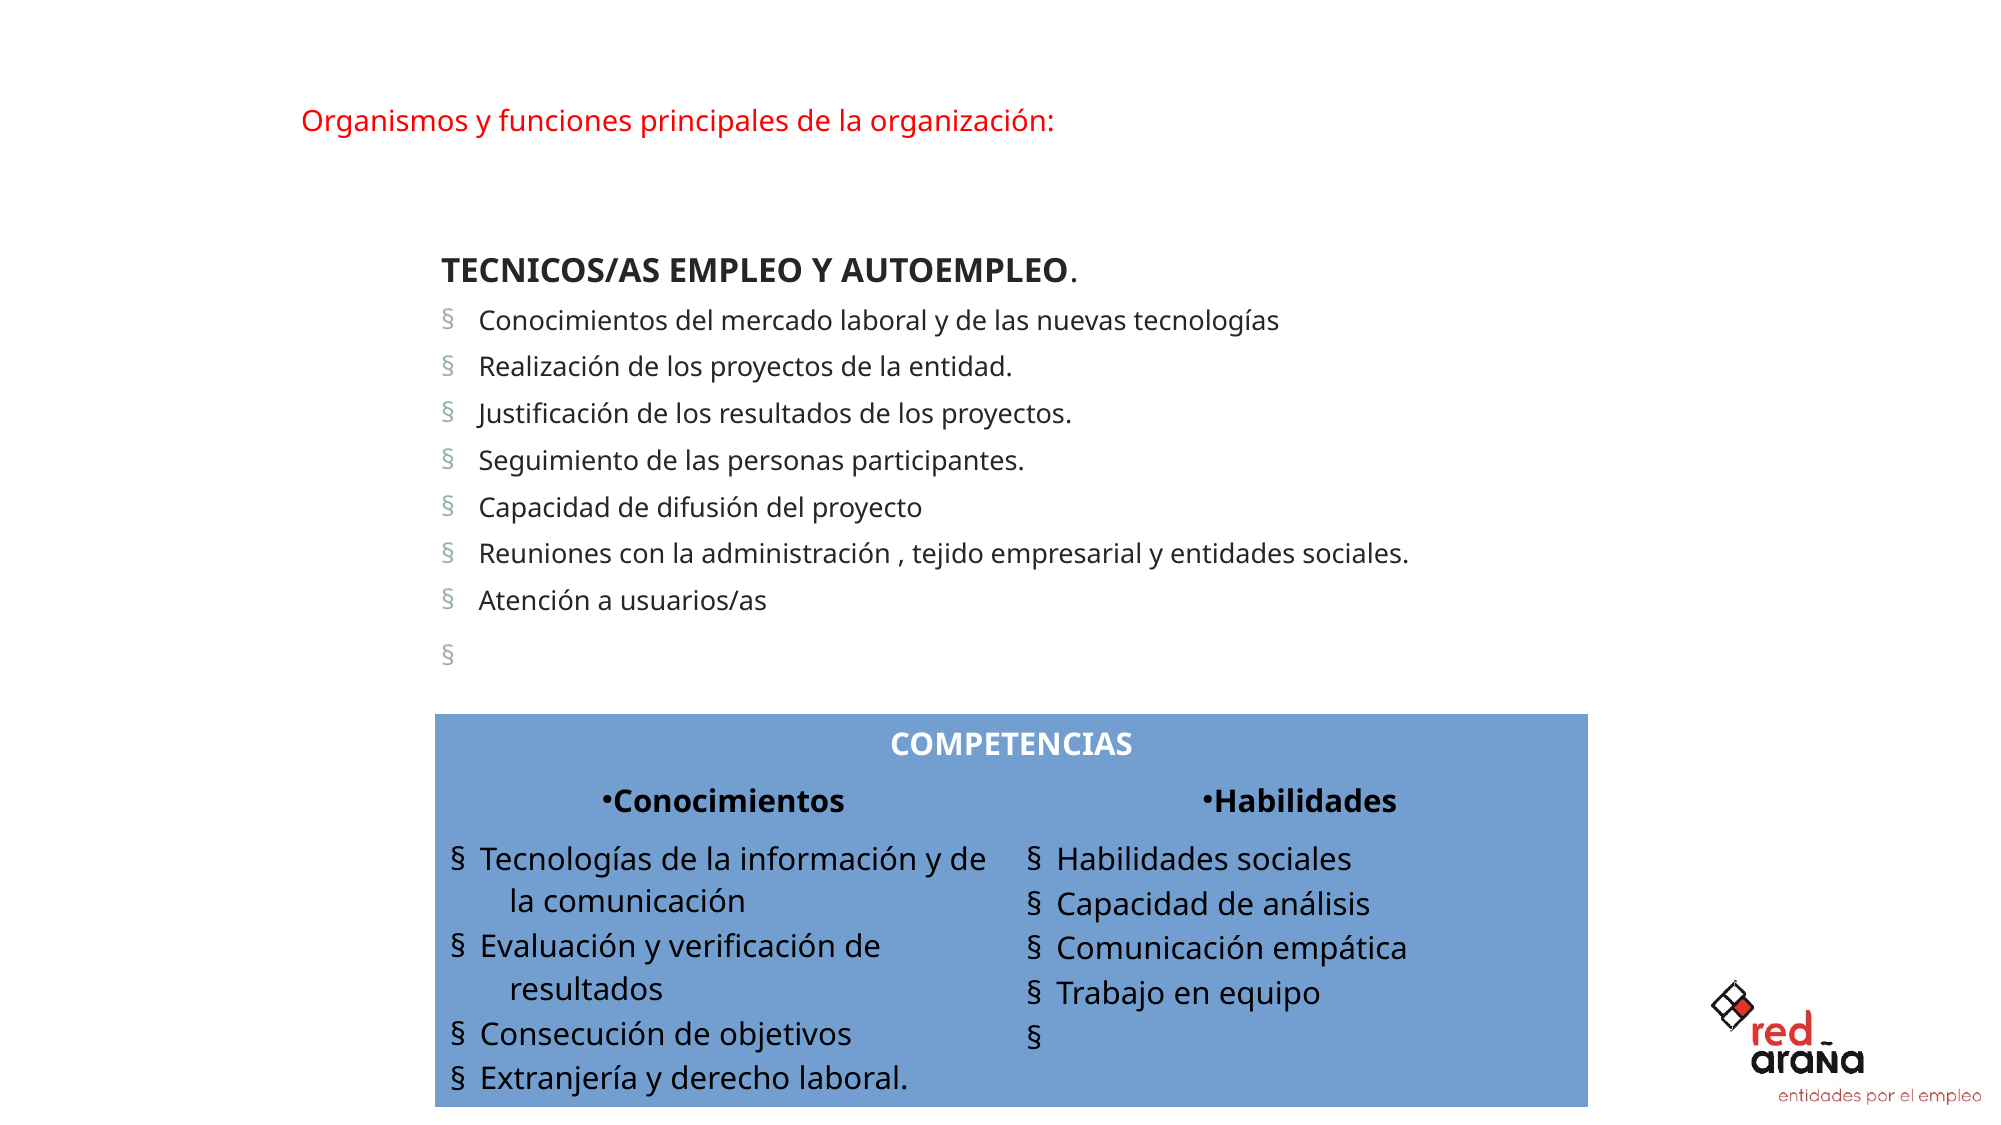

Organismos y funciones principales de la organización:
# TECNICOS/AS EMPLEO Y AUTOEMPLEO.
Conocimientos del mercado laboral y de las nuevas tecnologías
Realización de los proyectos de la entidad.
Justificación de los resultados de los proyectos.
Seguimiento de las personas participantes.
Capacidad de difusión del proyecto
Reuniones con la administración , tejido empresarial y entidades sociales.
Atención a usuarios/as
| COMPETENCIAS | |
| --- | --- |
| Conocimientos | Habilidades |
| Tecnologías de la información y de la comunicación Evaluación y verificación de resultados Consecución de objetivos Extranjería y derecho laboral. | Habilidades sociales Capacidad de análisis Comunicación empática Trabajo en equipo |